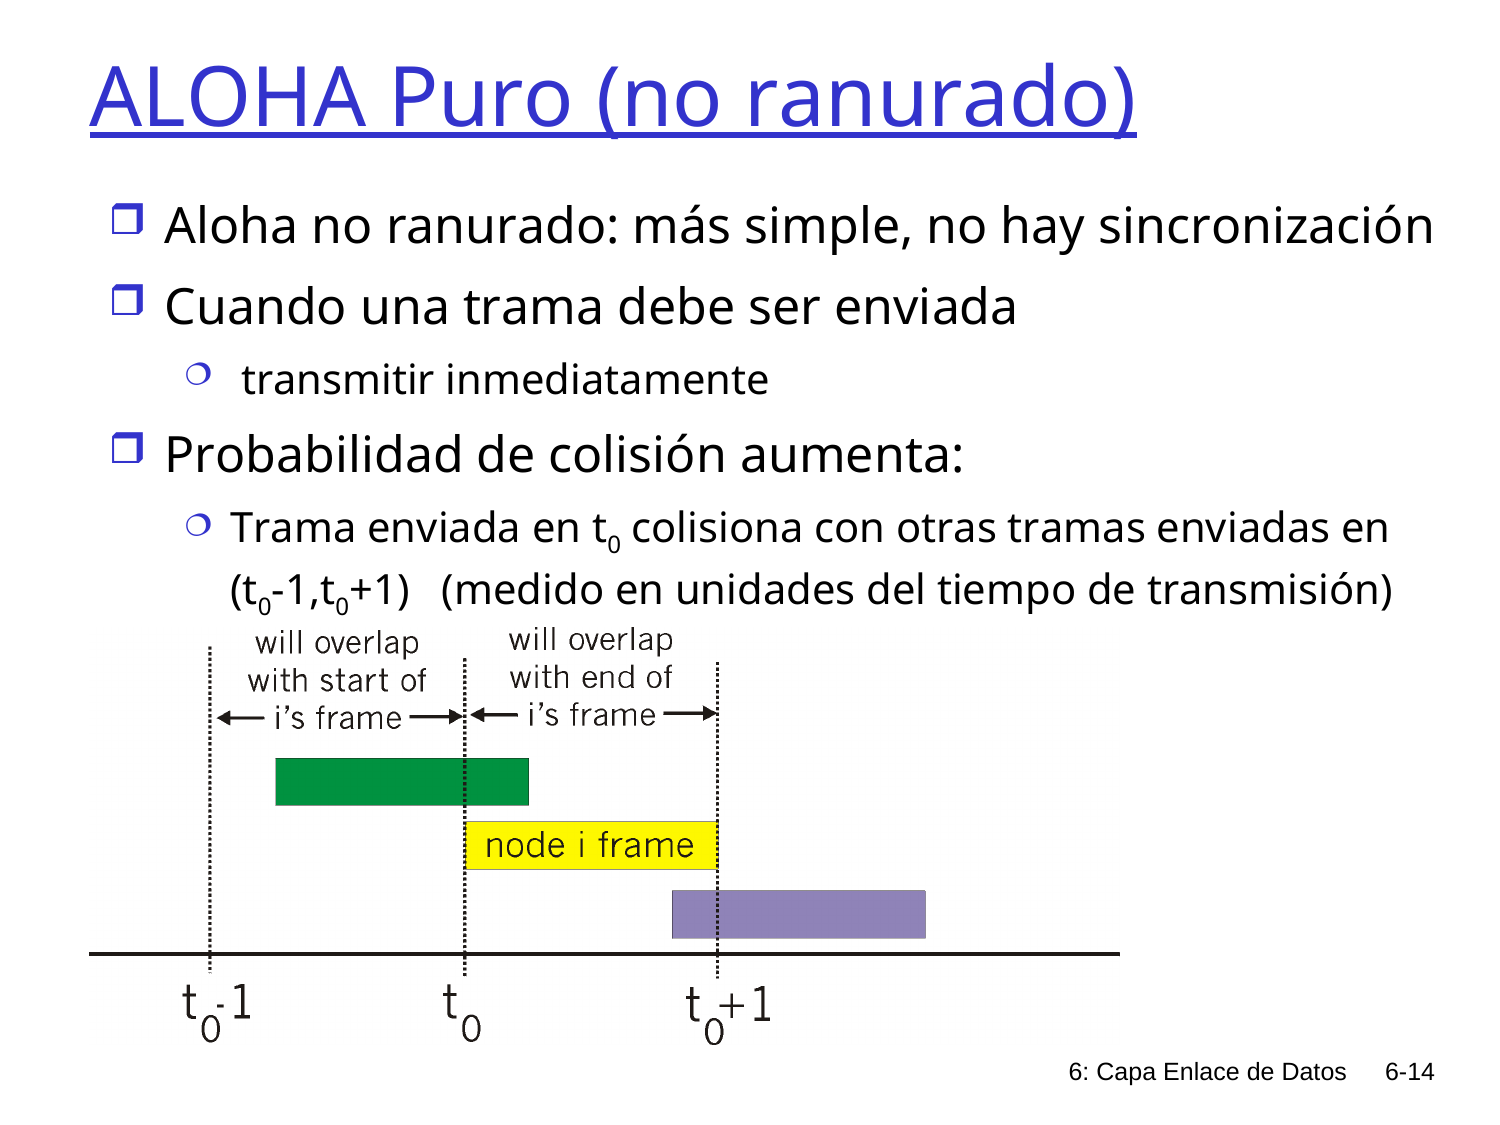

# ALOHA Puro (no ranurado)
Aloha no ranurado: más simple, no hay sincronización
Cuando una trama debe ser enviada
 transmitir inmediatamente
Probabilidad de colisión aumenta:
Trama enviada en t0 colisiona con otras tramas enviadas en
(t0-1,t0+1) (medido en unidades del tiempo de transmisión)
14